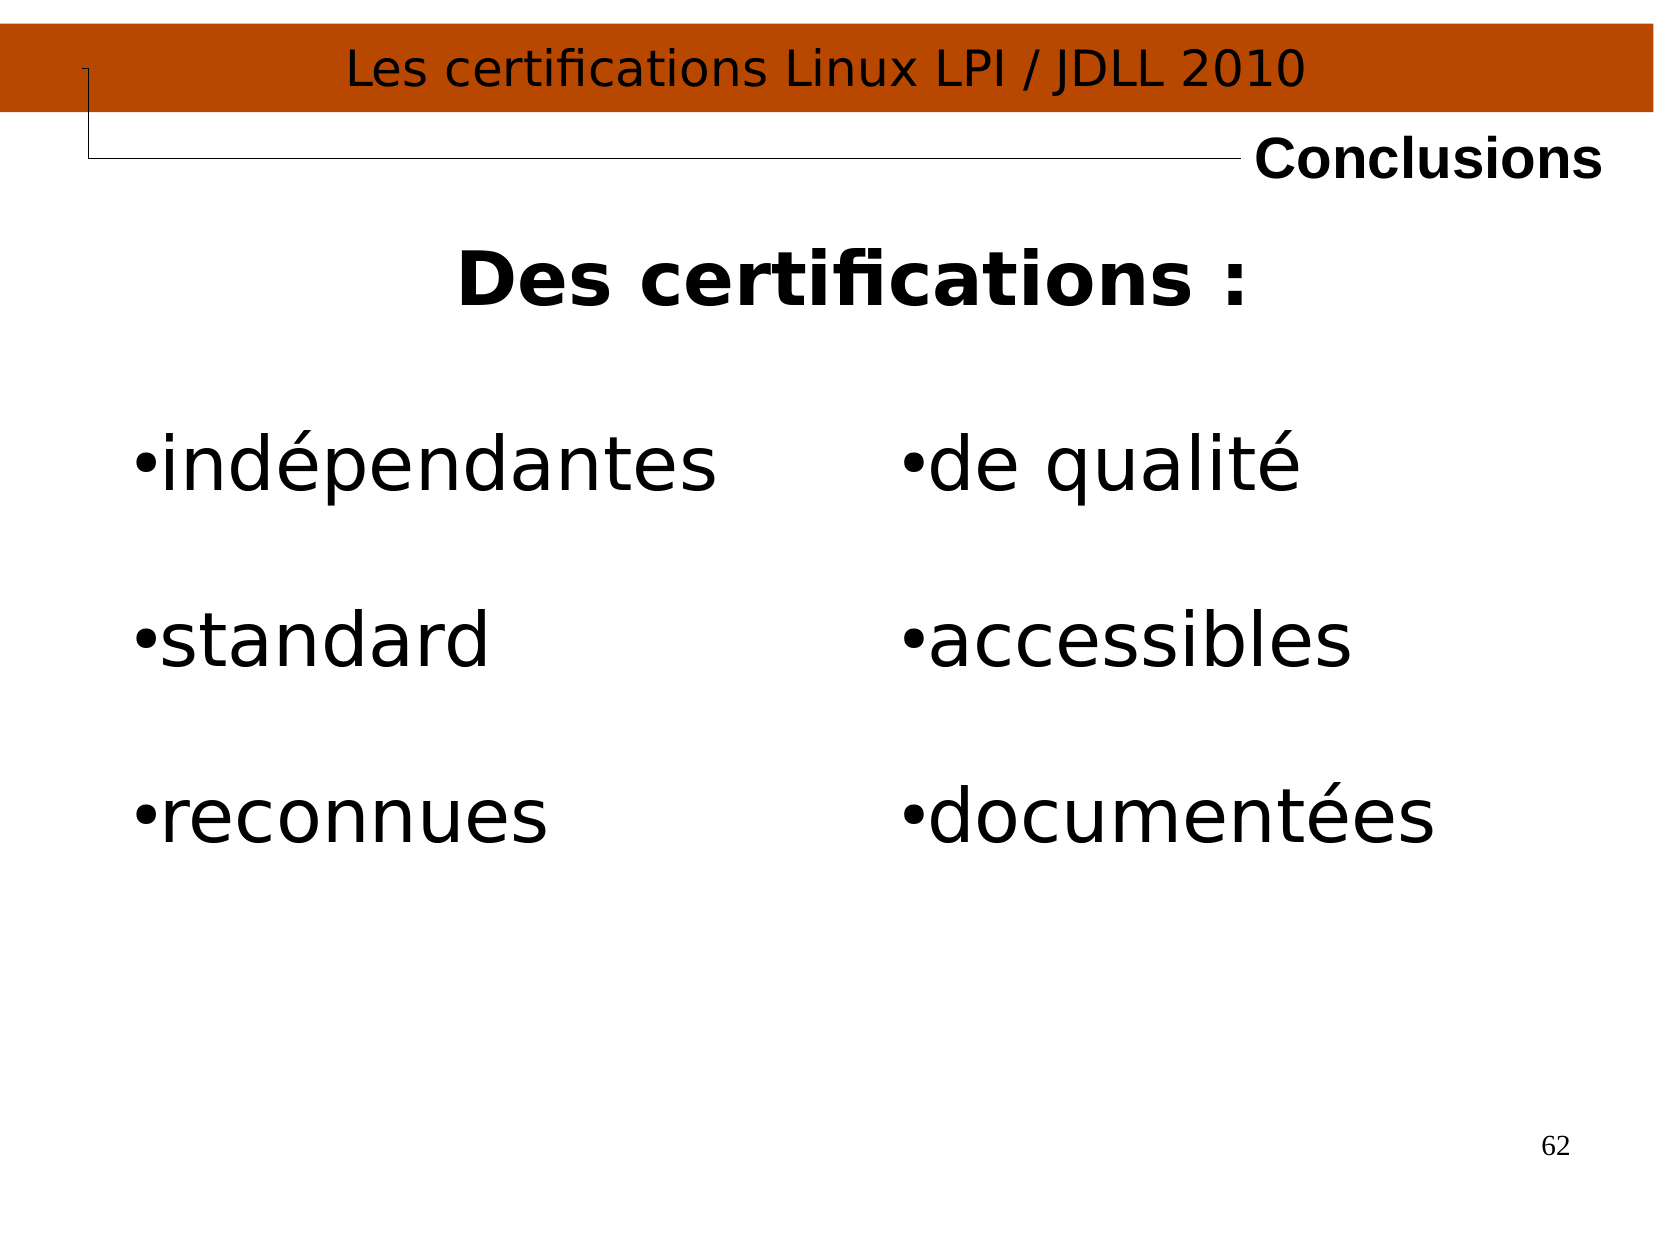

# Les certifications Linux LPI / JDLL 2010
Conclusions
Des certifications :
indépendantes
standard
reconnues
de qualité
accessibles
documentées
62